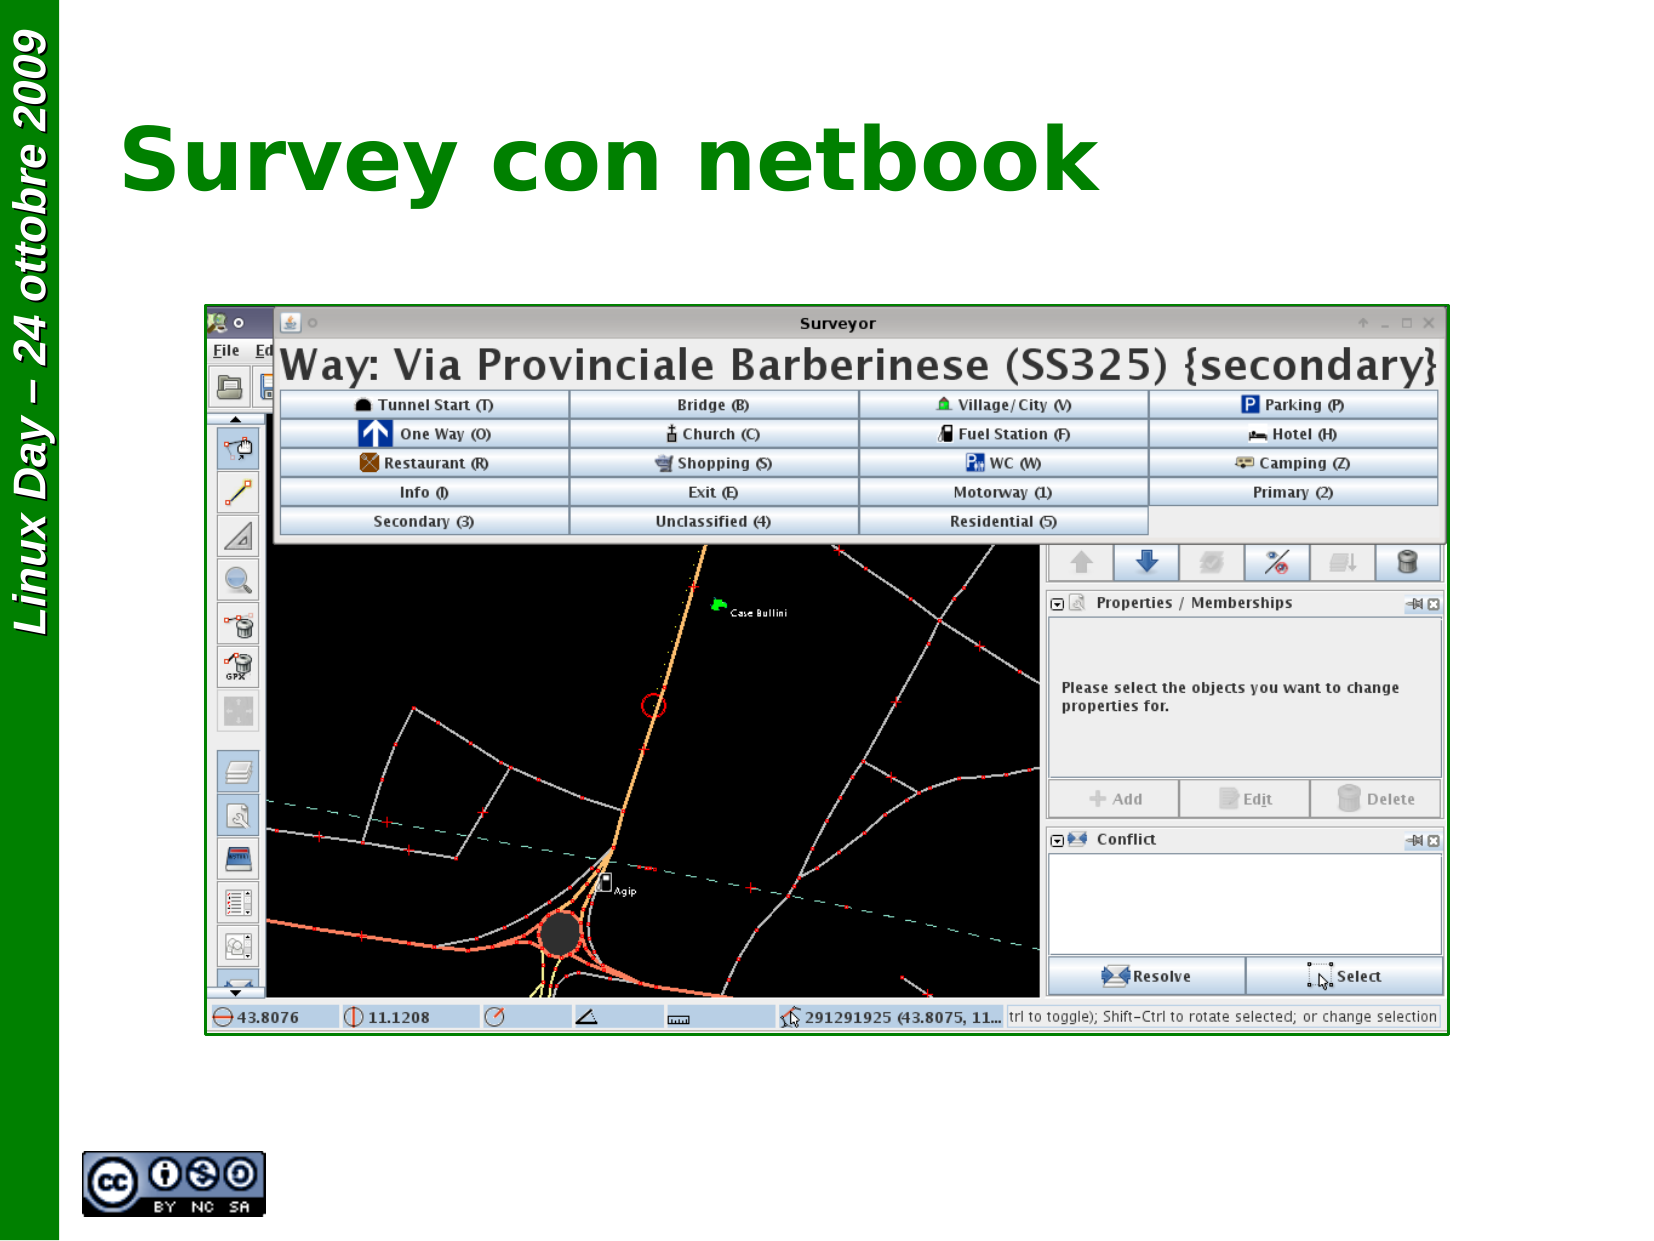

# Survey con netbook
Con un semplice netbook in auto si ha (quasi) tutta la tecnologia di un veicolo Tele Atlas.
Anzi, forse abbiamo qualcosa in più: l'editing concorrente in real-time.
JOSM ha due plugin appositi:
Livegps
Surveyor